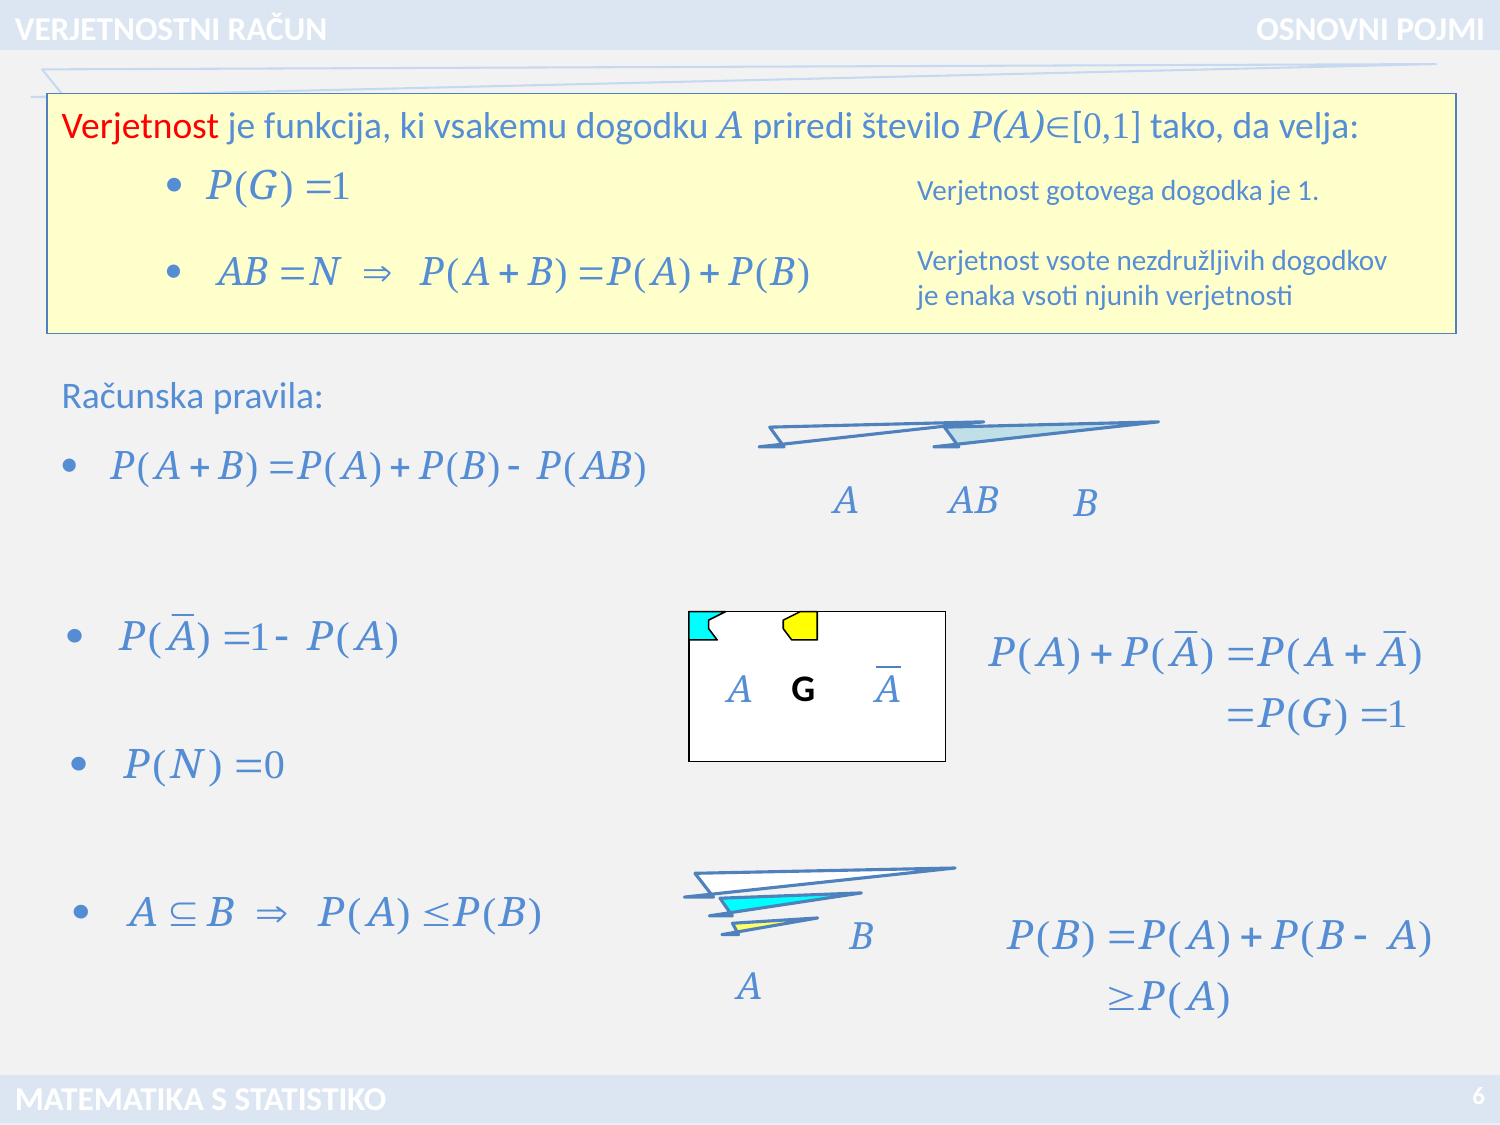

VERJETNOSTNI RAČUN
OSNOVNI POJMI
Verjetnost je funkcija, ki vsakemu dogodku A priredi število P(A)[0,1] tako, da velja:
Verjetnost gotovega dogodka je 1.
Verjetnost vsote nezdružljivih dogodkov je enaka vsoti njunih verjetnosti
Računska pravila:
A
B
AB
G
A
A
B
A
MATEMATIKA S STATISTIKO